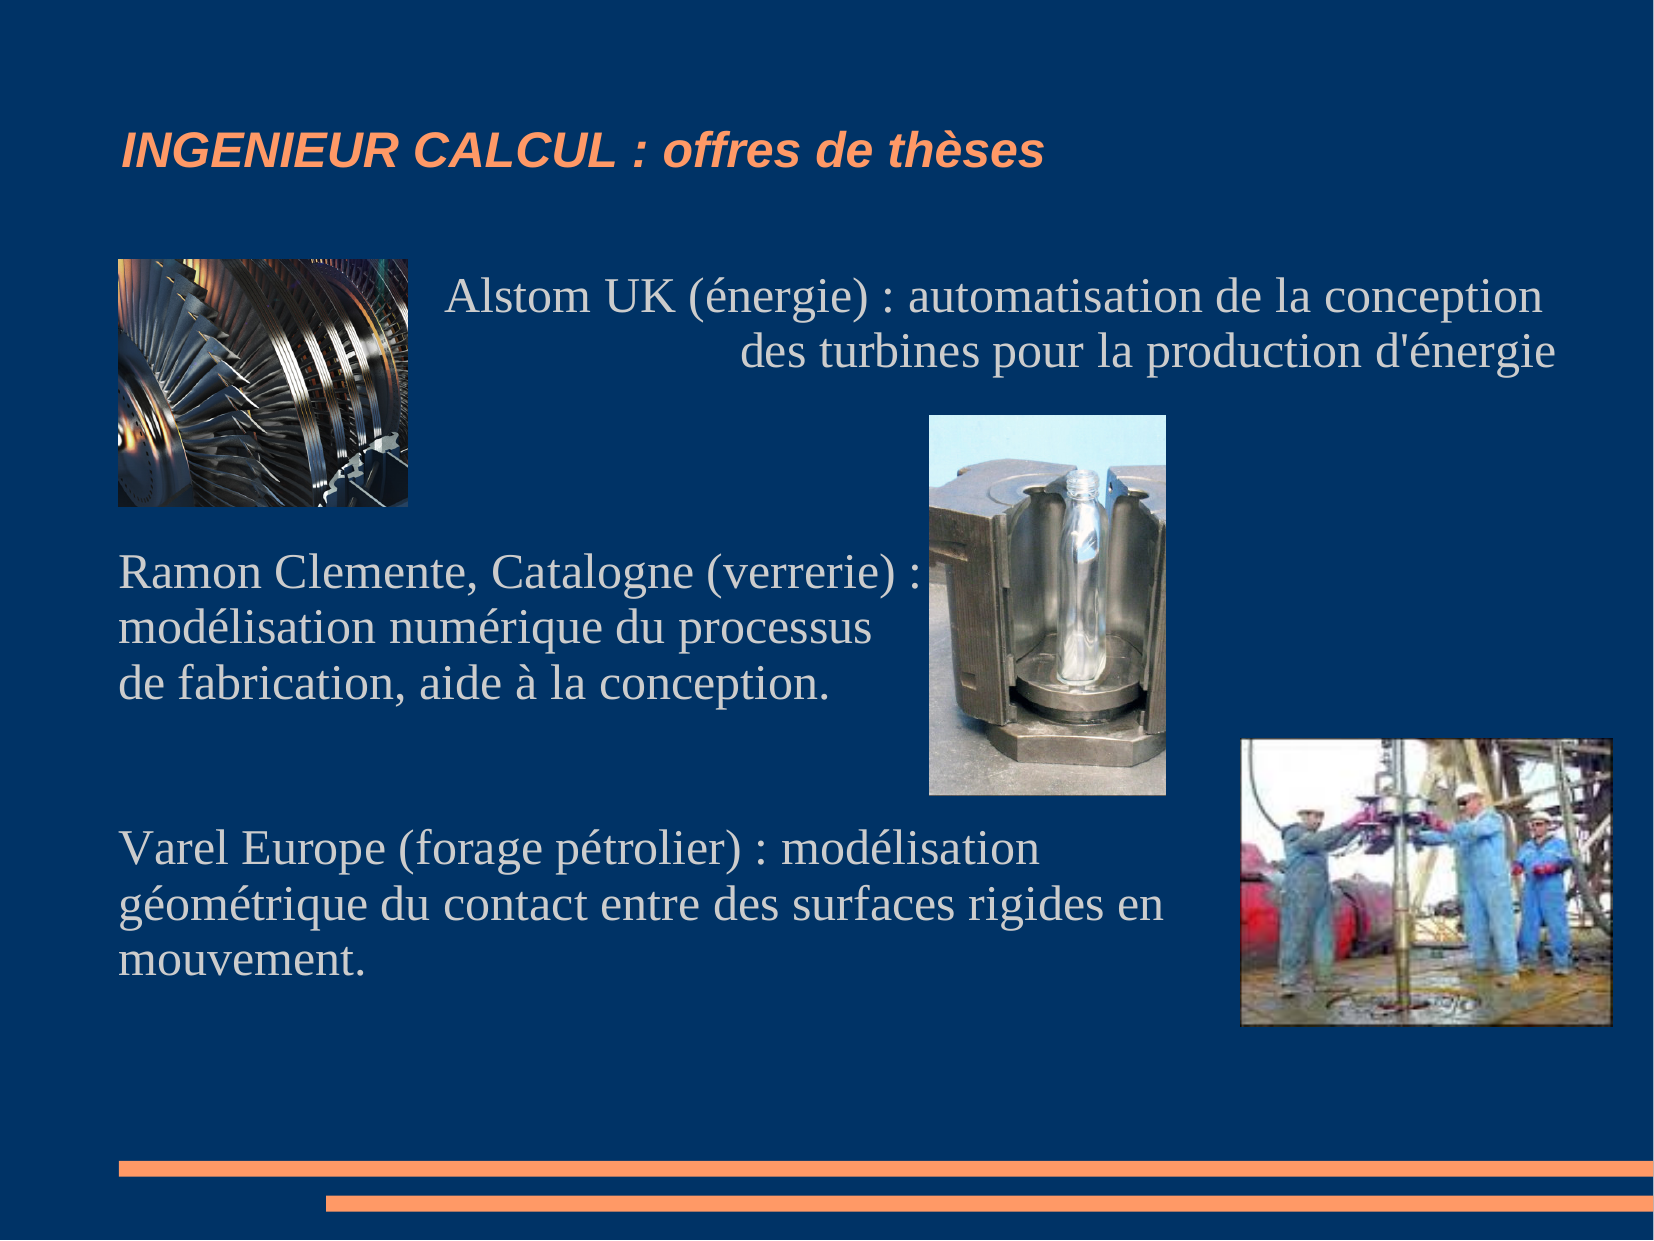

# INGENIEUR CALCUL : offres de thèses
Alstom UK (énergie) : automatisation de la conception
des turbines pour la production d'énergie
Ramon Clemente, Catalogne (verrerie) :
modélisation numérique du processus
de fabrication, aide à la conception.
Varel Europe (forage pétrolier) : modélisation
géométrique du contact entre des surfaces rigides en
mouvement.